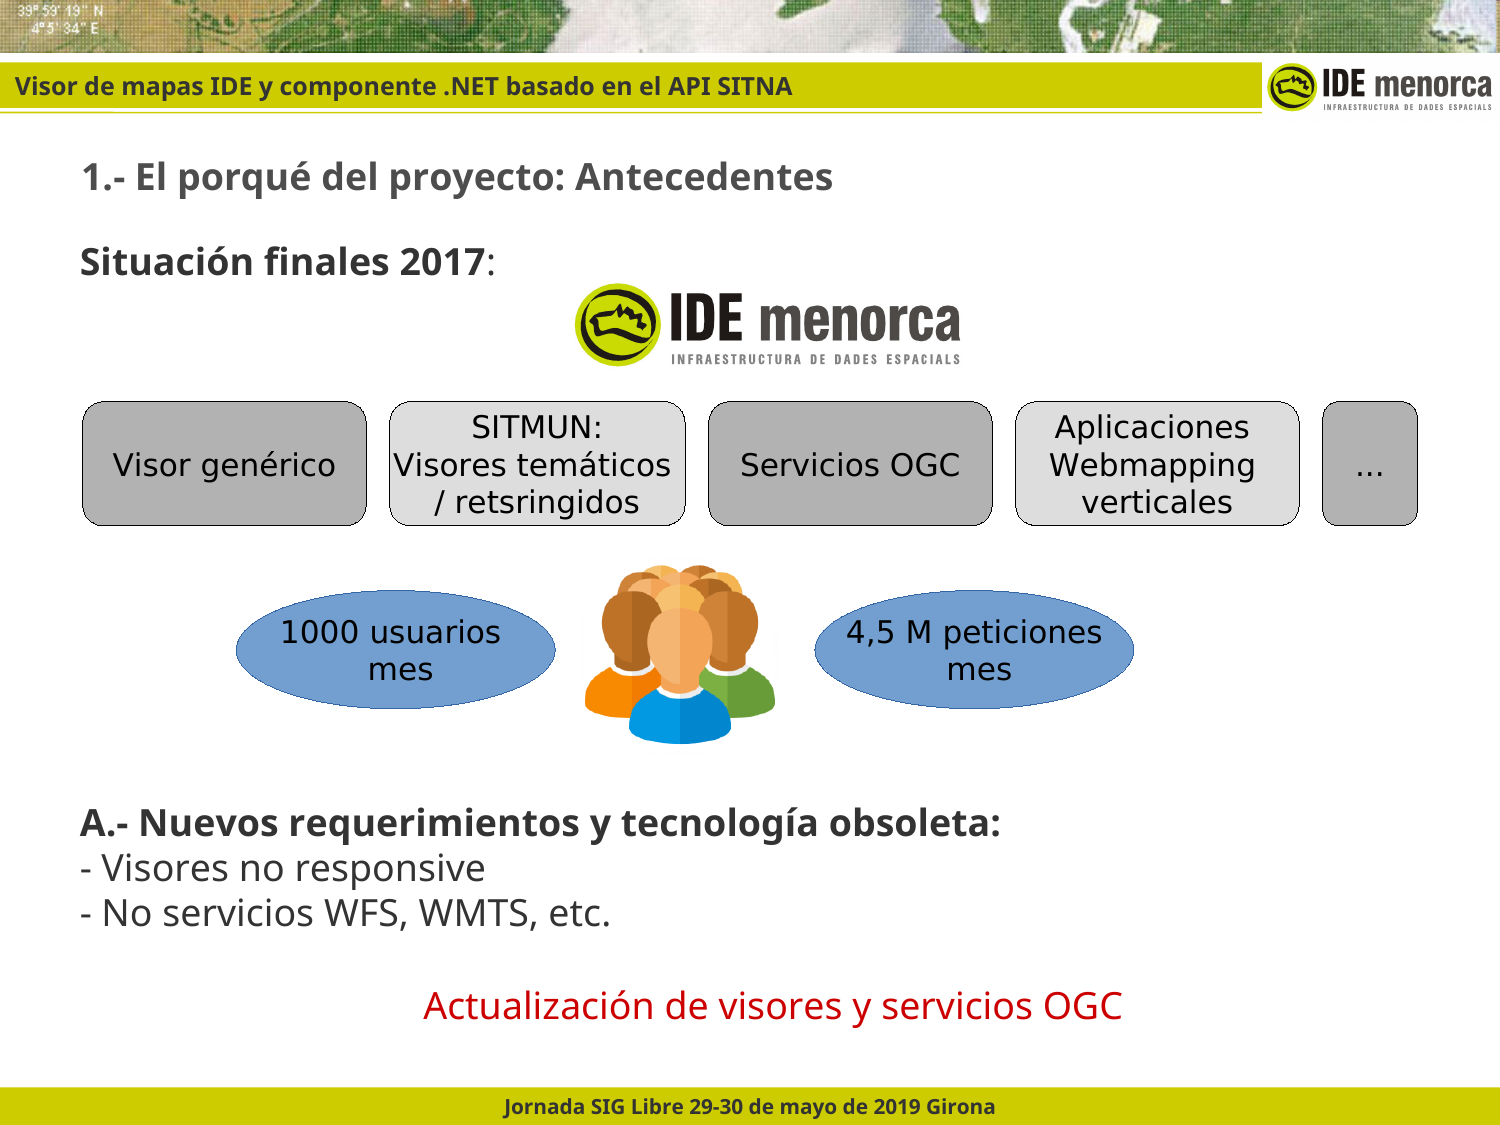

Visor de mapas IDE y componente .NET basado en el API SITNA
1.- El porqué del proyecto: Antecedentes
Situación finales 2017:
SITMUN:
Visores temáticos
/ retsringidos
Aplicaciones
Webmapping
verticales
...
Visor genérico
Servicios OGC
1000 usuarios
 mes
4,5 M peticiones
 mes
A.- Nuevos requerimientos y tecnología obsoleta:
- Visores no responsive
- No servicios WFS, WMTS, etc.
Actualización de visores y servicios OGC
Jornada SIG Libre 29-30 de mayo de 2019 Girona